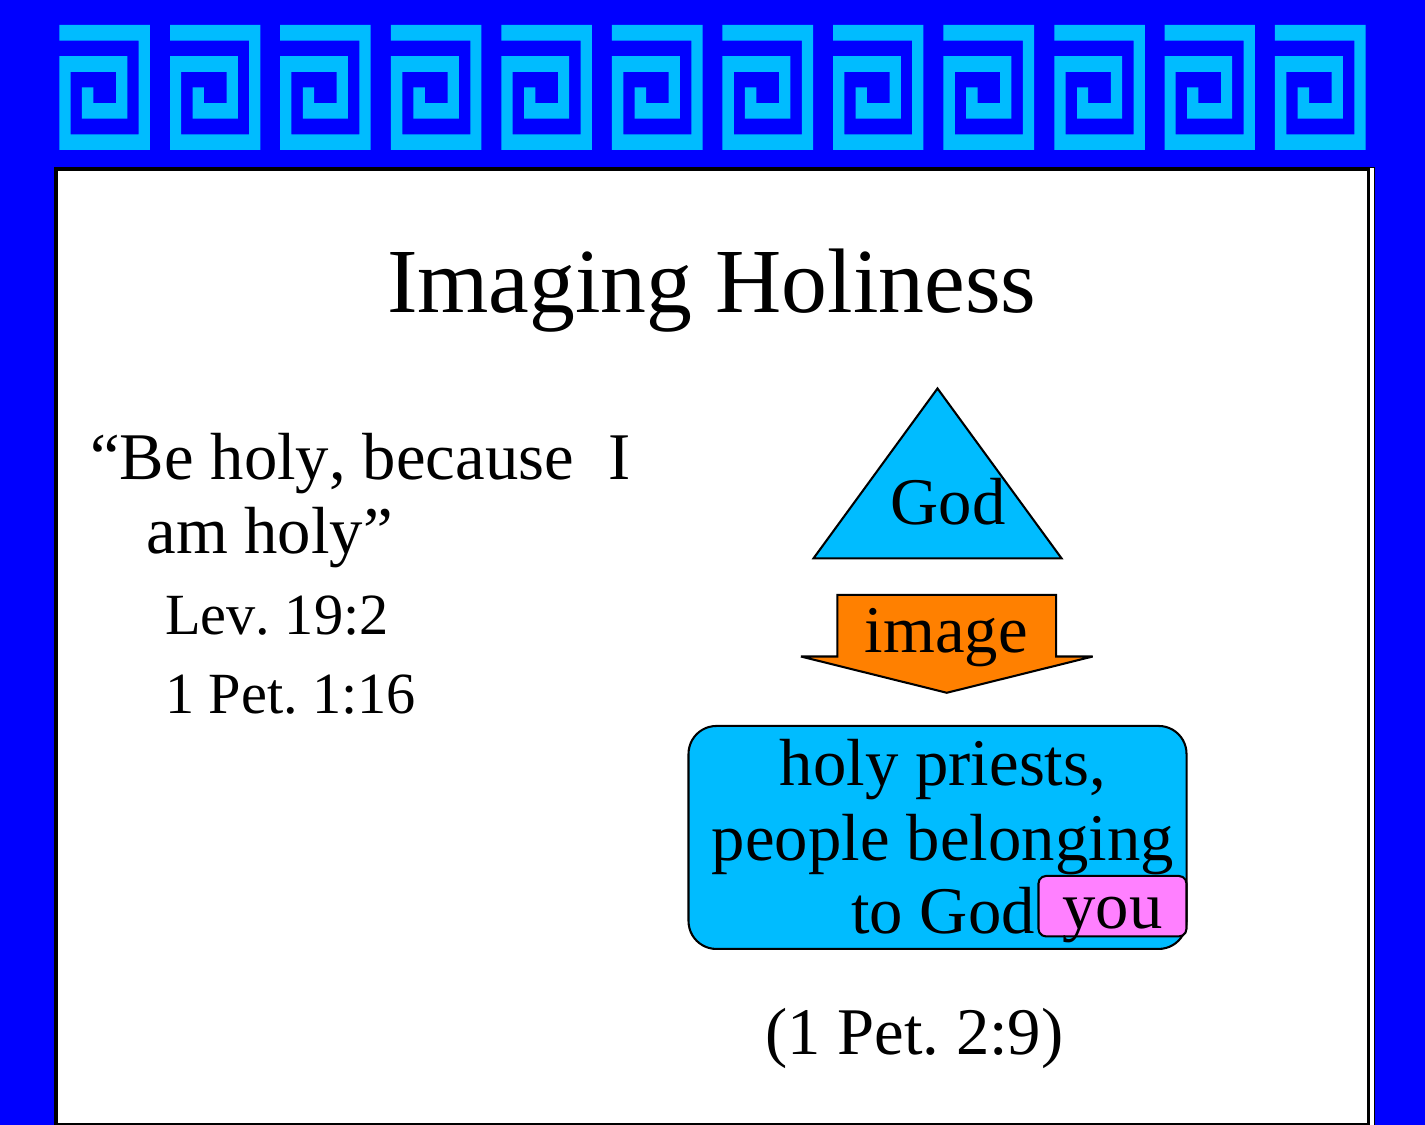

# Imaging Holiness
God
“Be holy, because I am holy”
Lev. 19:2
1 Pet. 1:16
image
holy priests,
people belonging
to God
you
(1 Pet. 2:9)